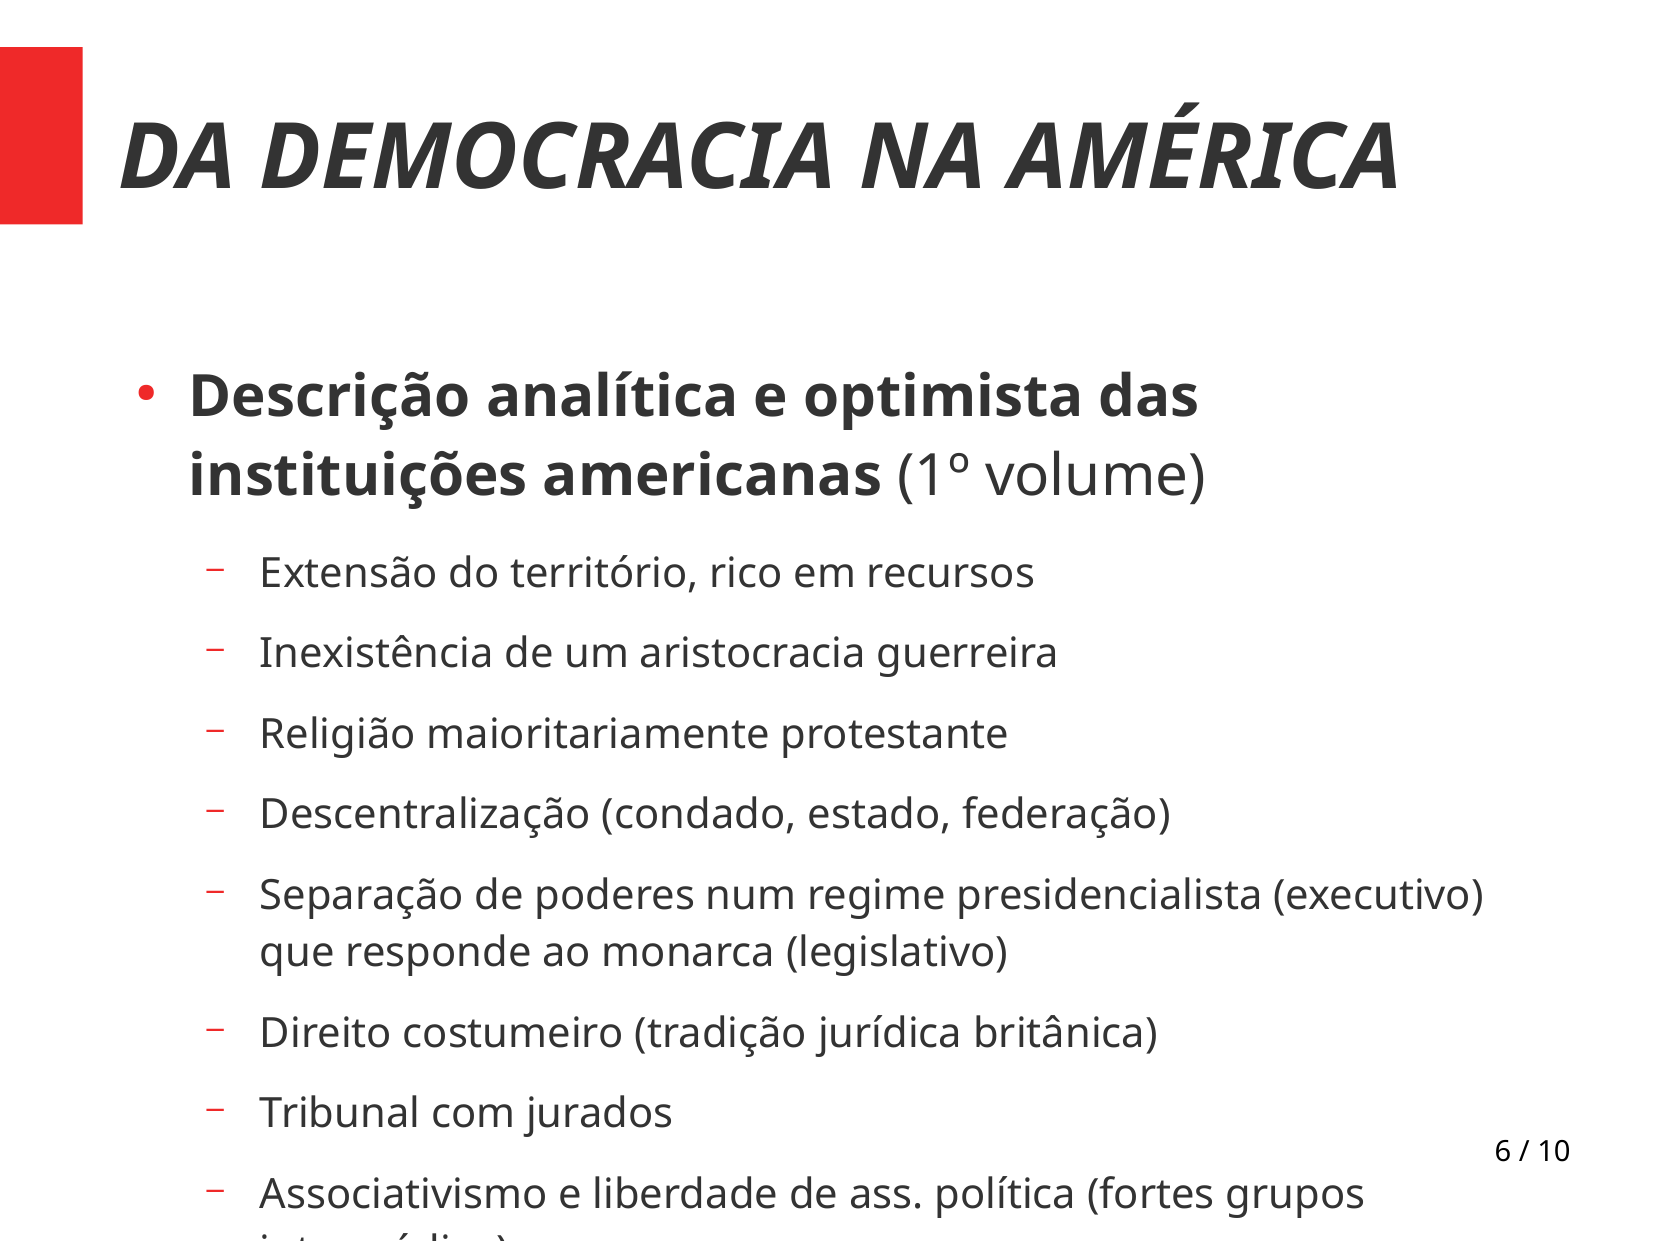

# DA DEMOCRACIA NA AMÉRICA
Descrição analítica e optimista das instituições americanas (1º volume)
Extensão do território, rico em recursos
Inexistência de um aristocracia guerreira
Religião maioritariamente protestante
Descentralização (condado, estado, federação)
Separação de poderes num regime presidencialista (executivo) que responde ao monarca (legislativo)
Direito costumeiro (tradição jurídica britânica)
Tribunal com jurados
Associativismo e liberdade de ass. política (fortes grupos intermédios)
6